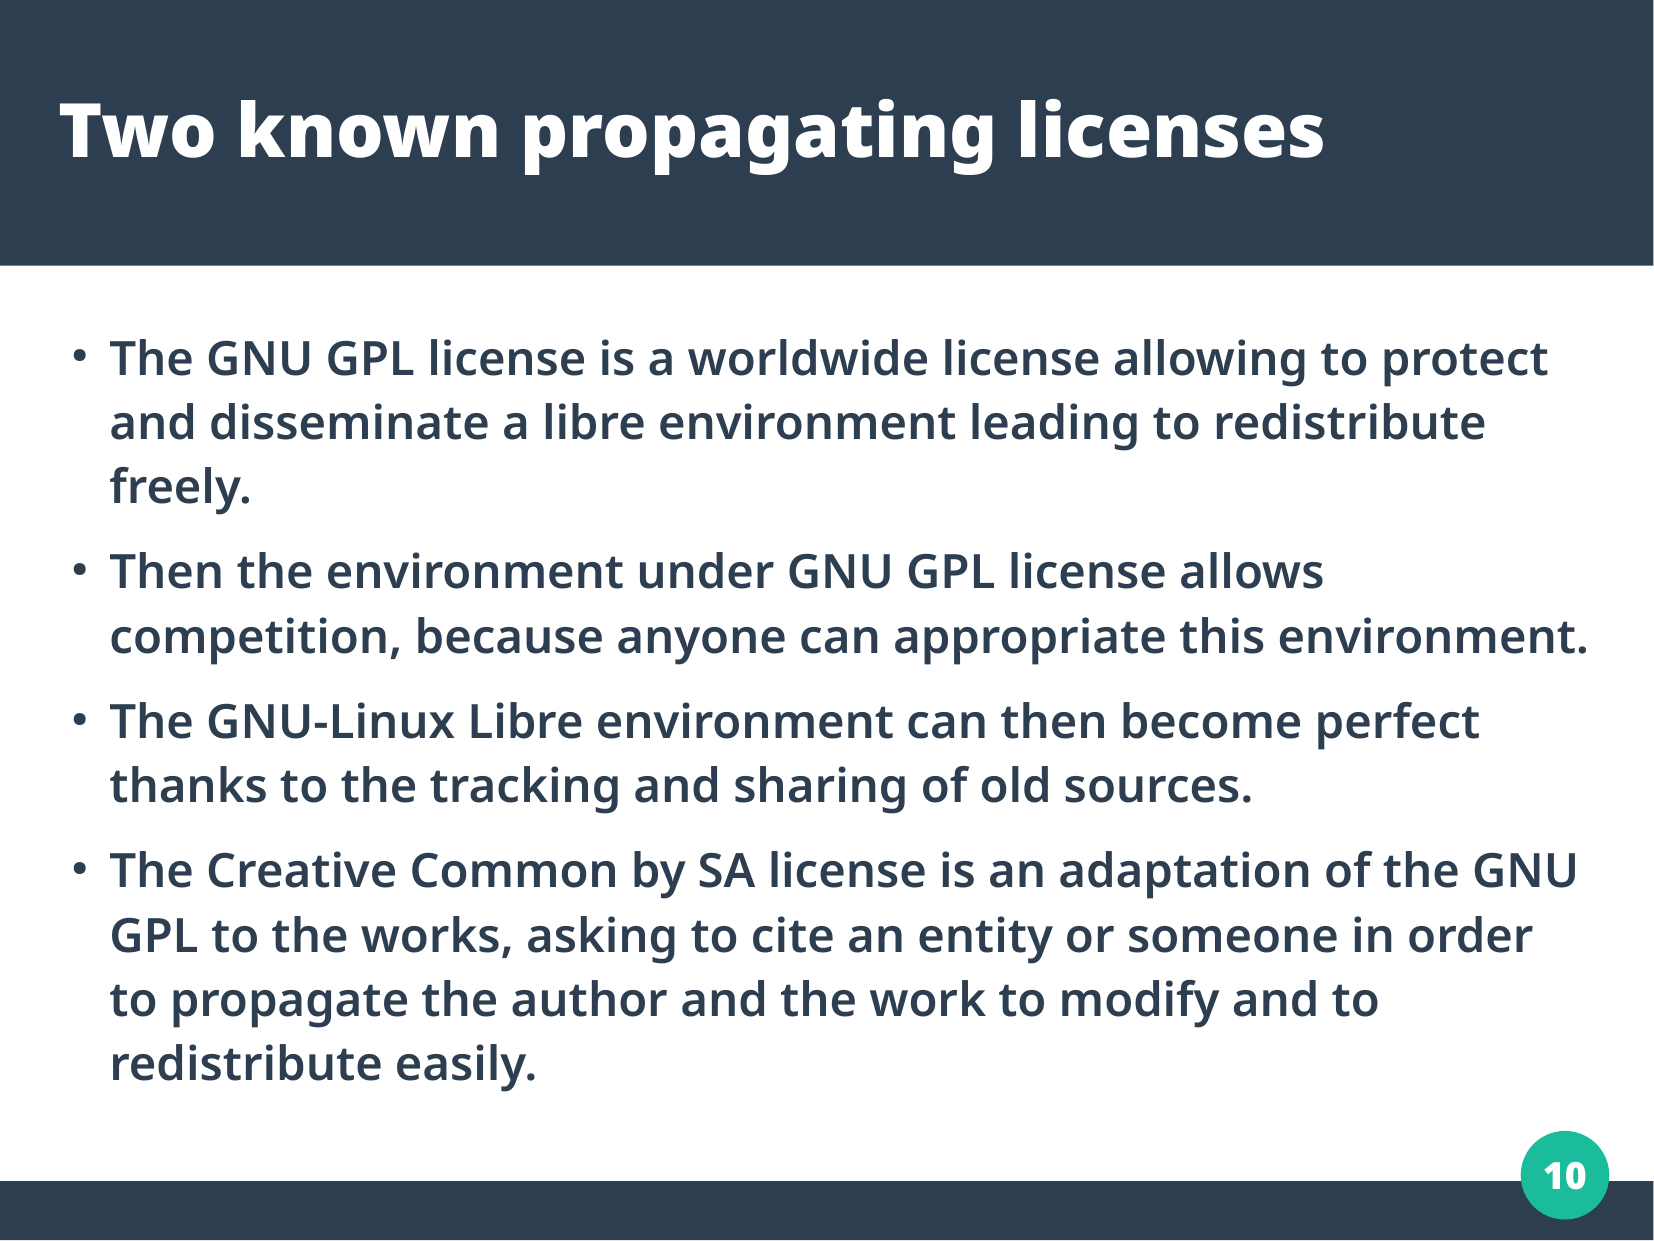

# Two known propagating licenses
The GNU GPL license is a worldwide license allowing to protect and disseminate a libre environment leading to redistribute freely.
Then the environment under GNU GPL license allows competition, because anyone can appropriate this environment.
The GNU-Linux Libre environment can then become perfect thanks to the tracking and sharing of old sources.
The Creative Common by SA license is an adaptation of the GNU GPL to the works, asking to cite an entity or someone in order to propagate the author and the work to modify and to redistribute easily.
10